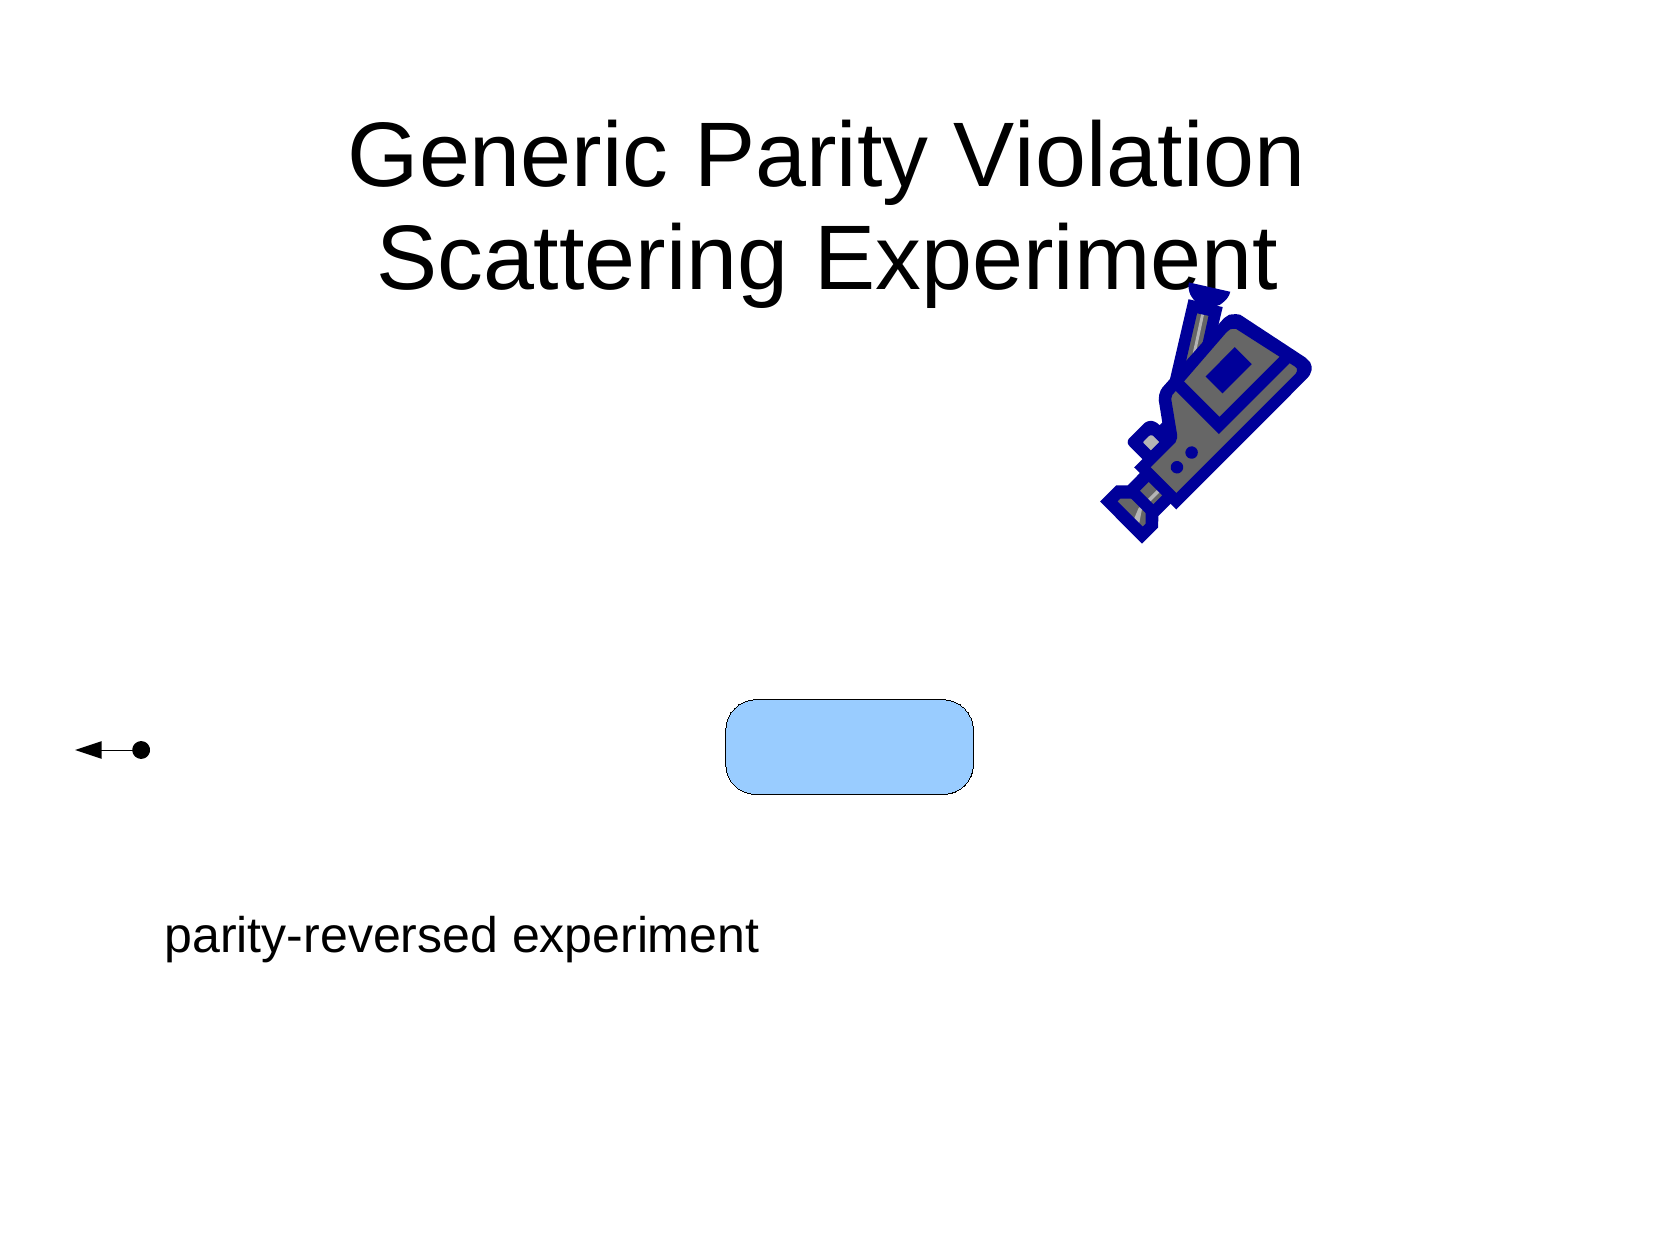

# Generic Parity Violation Scattering Experiment
parity-reversed experiment